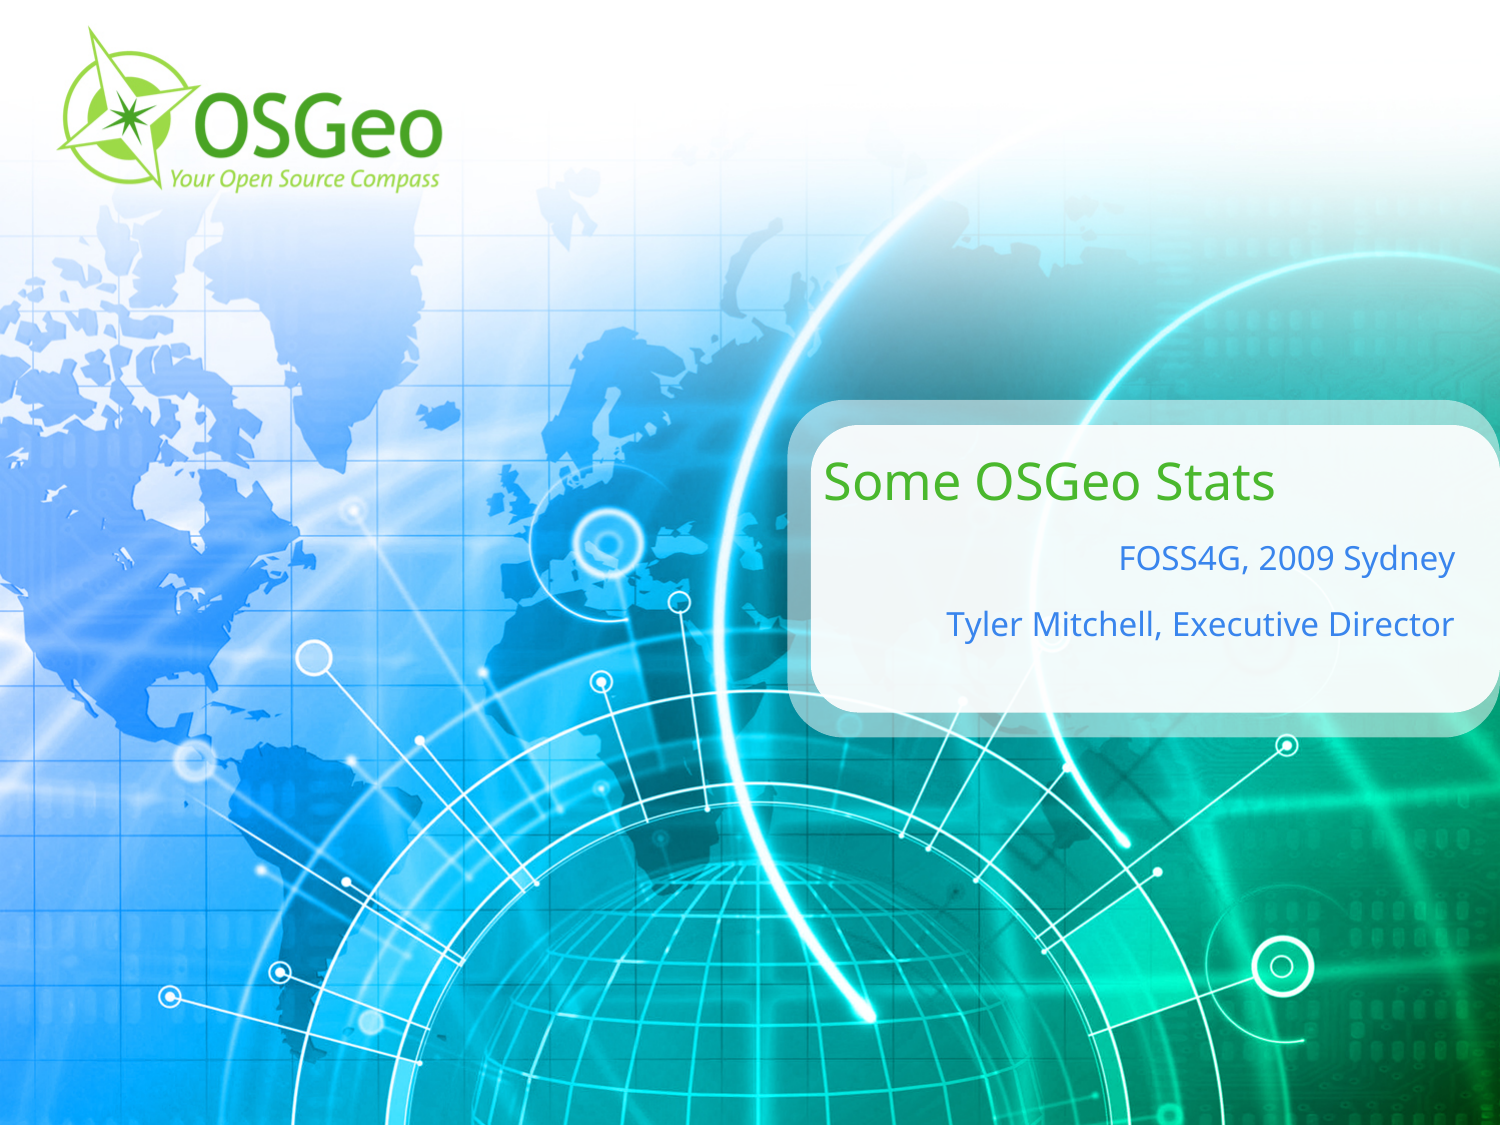

Some OSGeo Stats
FOSS4G, 2009 Sydney
Tyler Mitchell, Executive Director